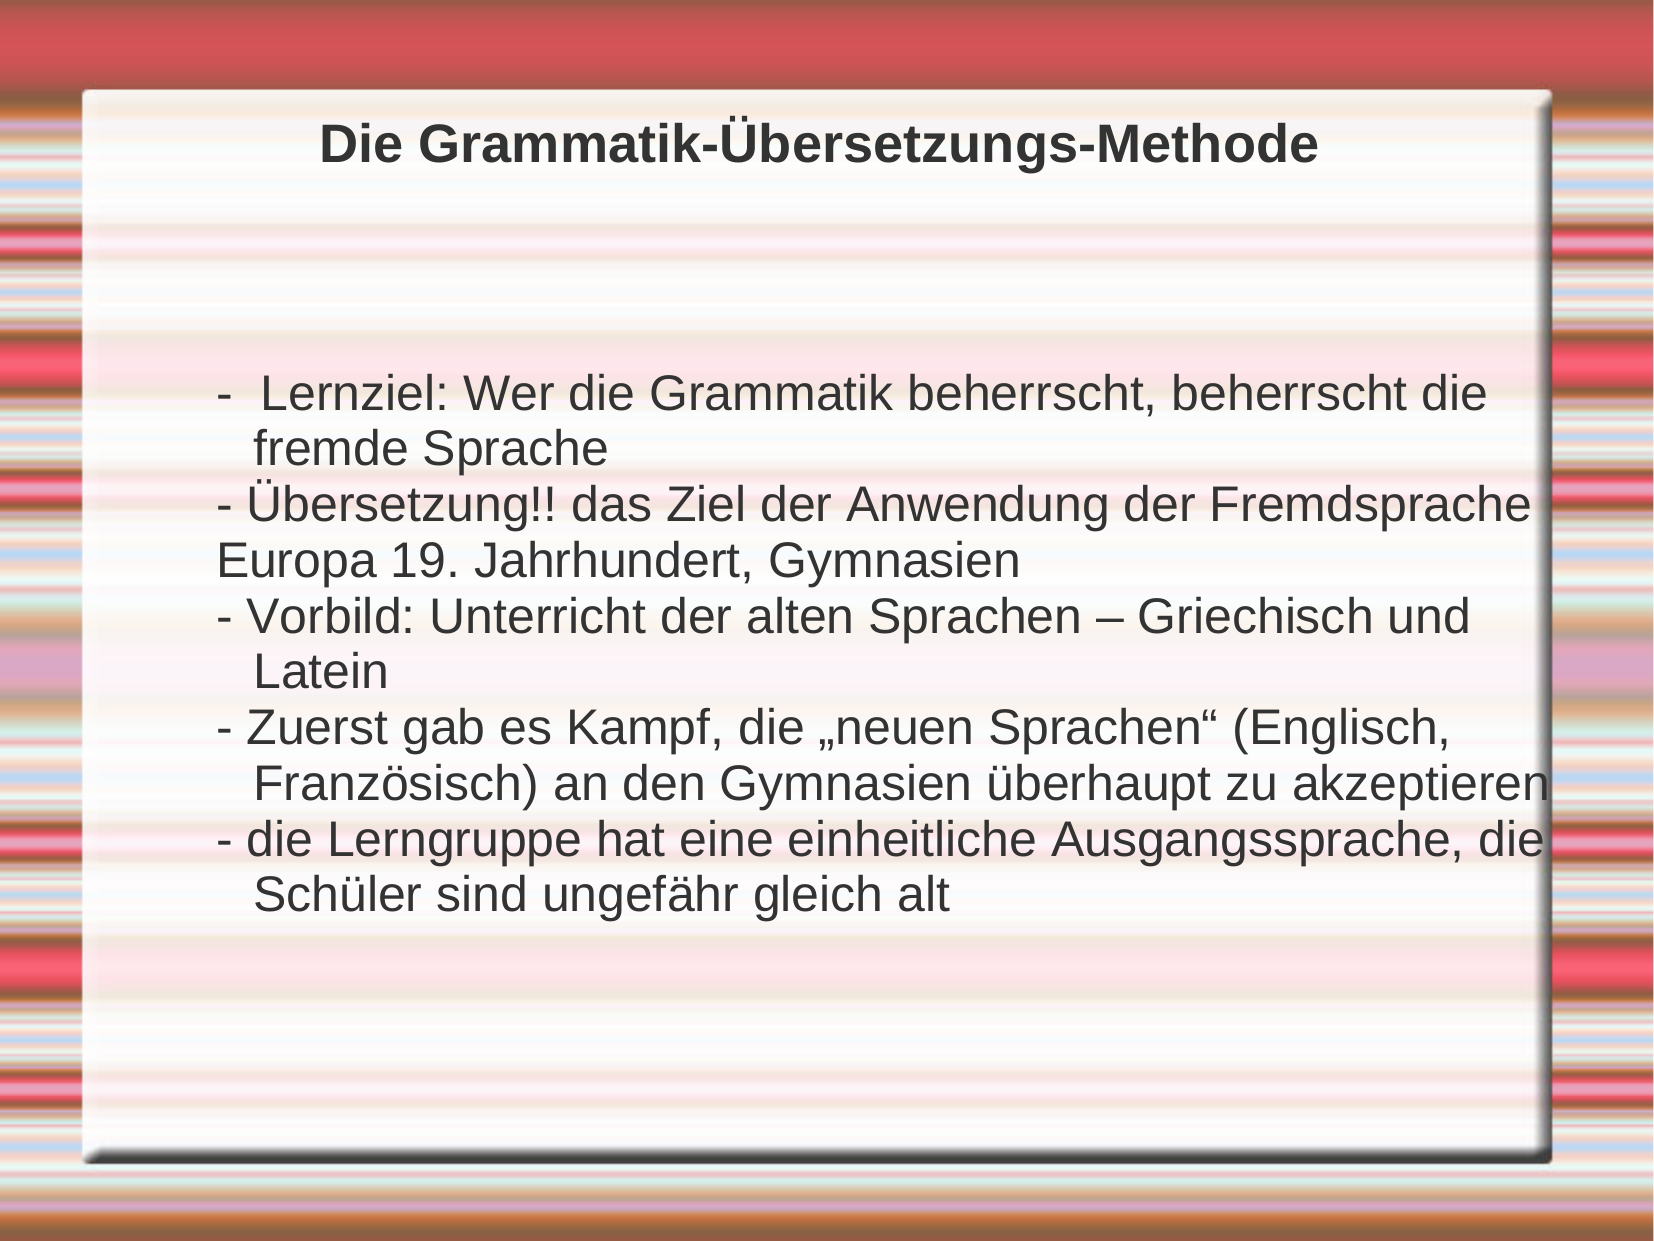

# Die Grammatik-Übersetzungs-Methode
- Lernziel: Wer die Grammatik beherrscht, beherrscht die fremde Sprache
- Übersetzung!! das Ziel der Anwendung der Fremdsprache
Europa 19. Jahrhundert, Gymnasien
- Vorbild: Unterricht der alten Sprachen – Griechisch und Latein
- Zuerst gab es Kampf, die „neuen Sprachen“ (Englisch, Französisch) an den Gymnasien überhaupt zu akzeptieren
- die Lerngruppe hat eine einheitliche Ausgangssprache, die Schüler sind ungefähr gleich alt